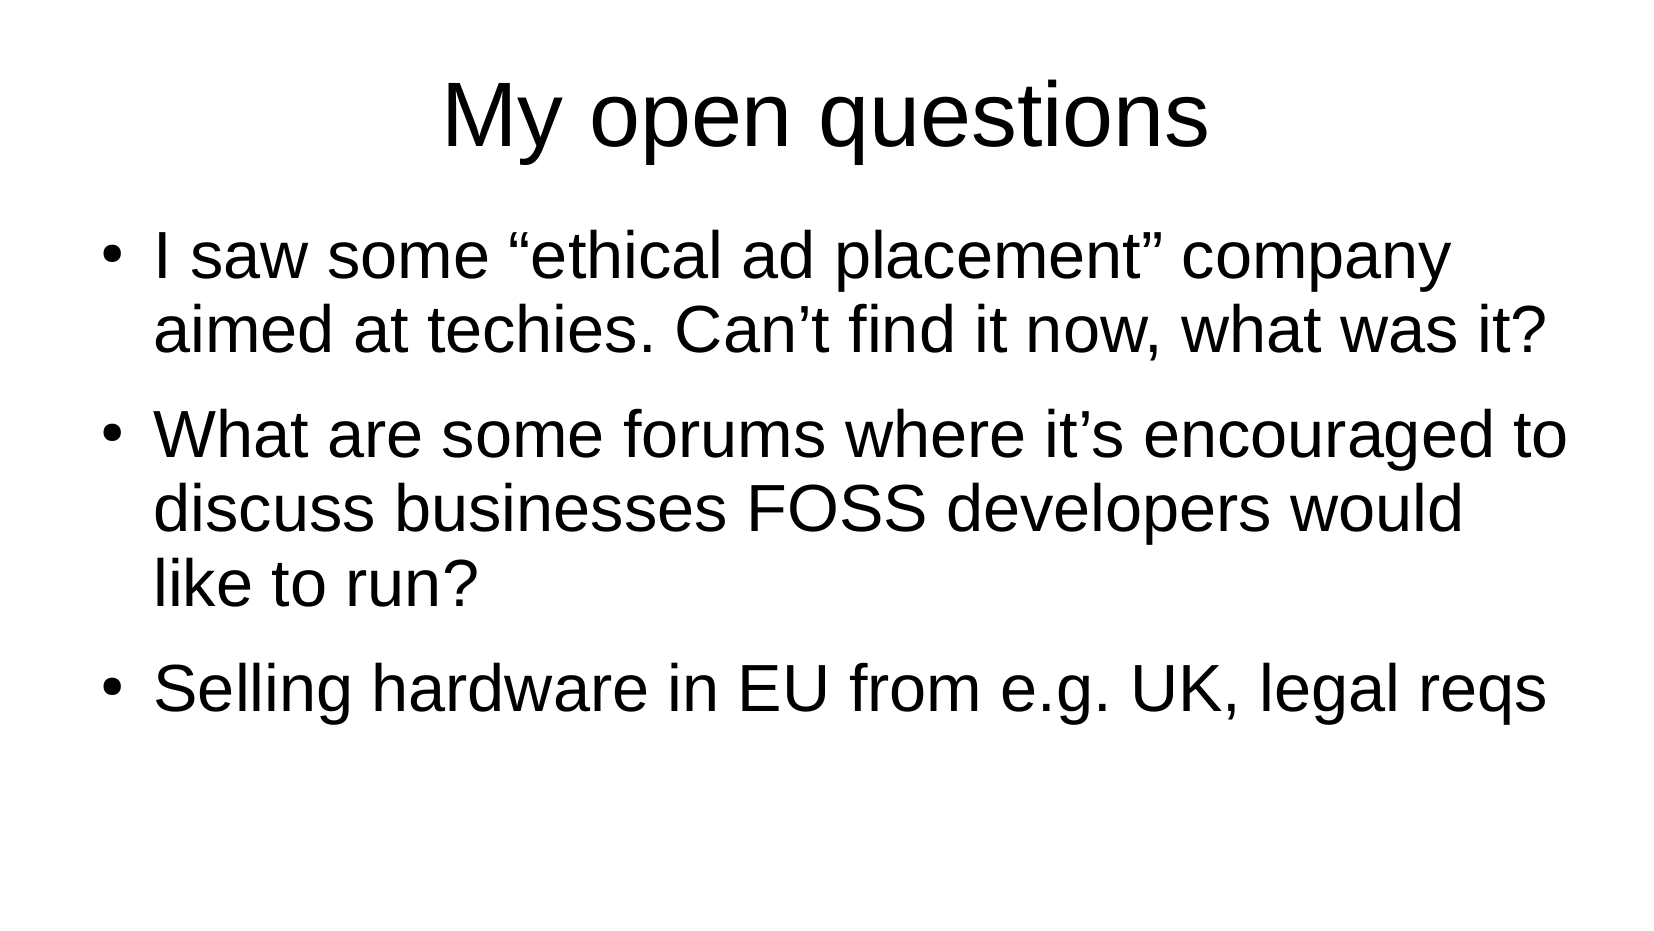

# My open questions
I saw some “ethical ad placement” company aimed at techies. Can’t find it now, what was it?
What are some forums where it’s encouraged to discuss businesses FOSS developers would like to run?
Selling hardware in EU from e.g. UK, legal reqs